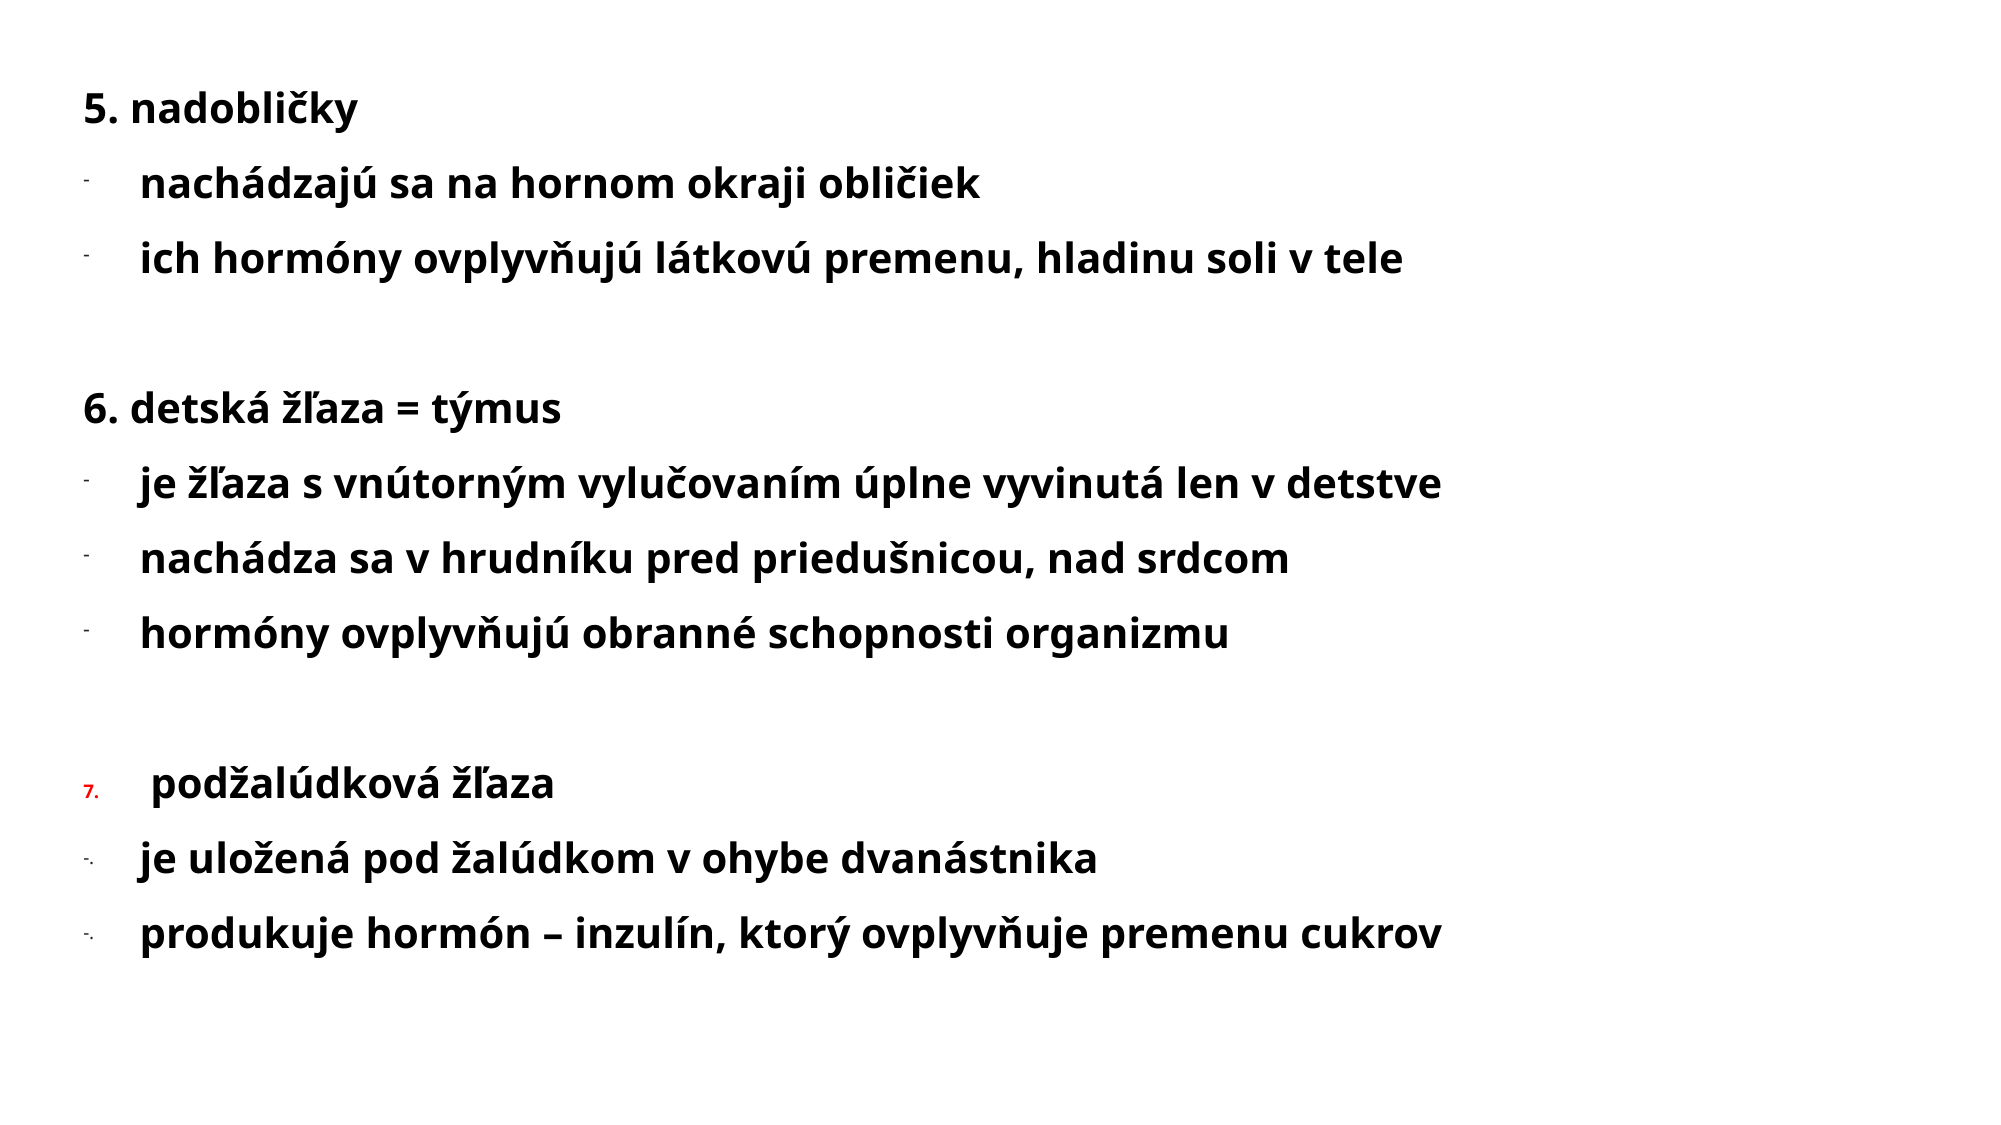

5. nadobličky
nachádzajú sa na hornom okraji obličiek
ich hormóny ovplyvňujú látkovú premenu, hladinu soli v tele
6. detská žľaza = týmus
je žľaza s vnútorným vylučovaním úplne vyvinutá len v detstve
nachádza sa v hrudníku pred priedušnicou, nad srdcom
hormóny ovplyvňujú obranné schopnosti organizmu
 podžalúdková žľaza
je uložená pod žalúdkom v ohybe dvanástnika
produkuje hormón – inzulín, ktorý ovplyvňuje premenu cukrov